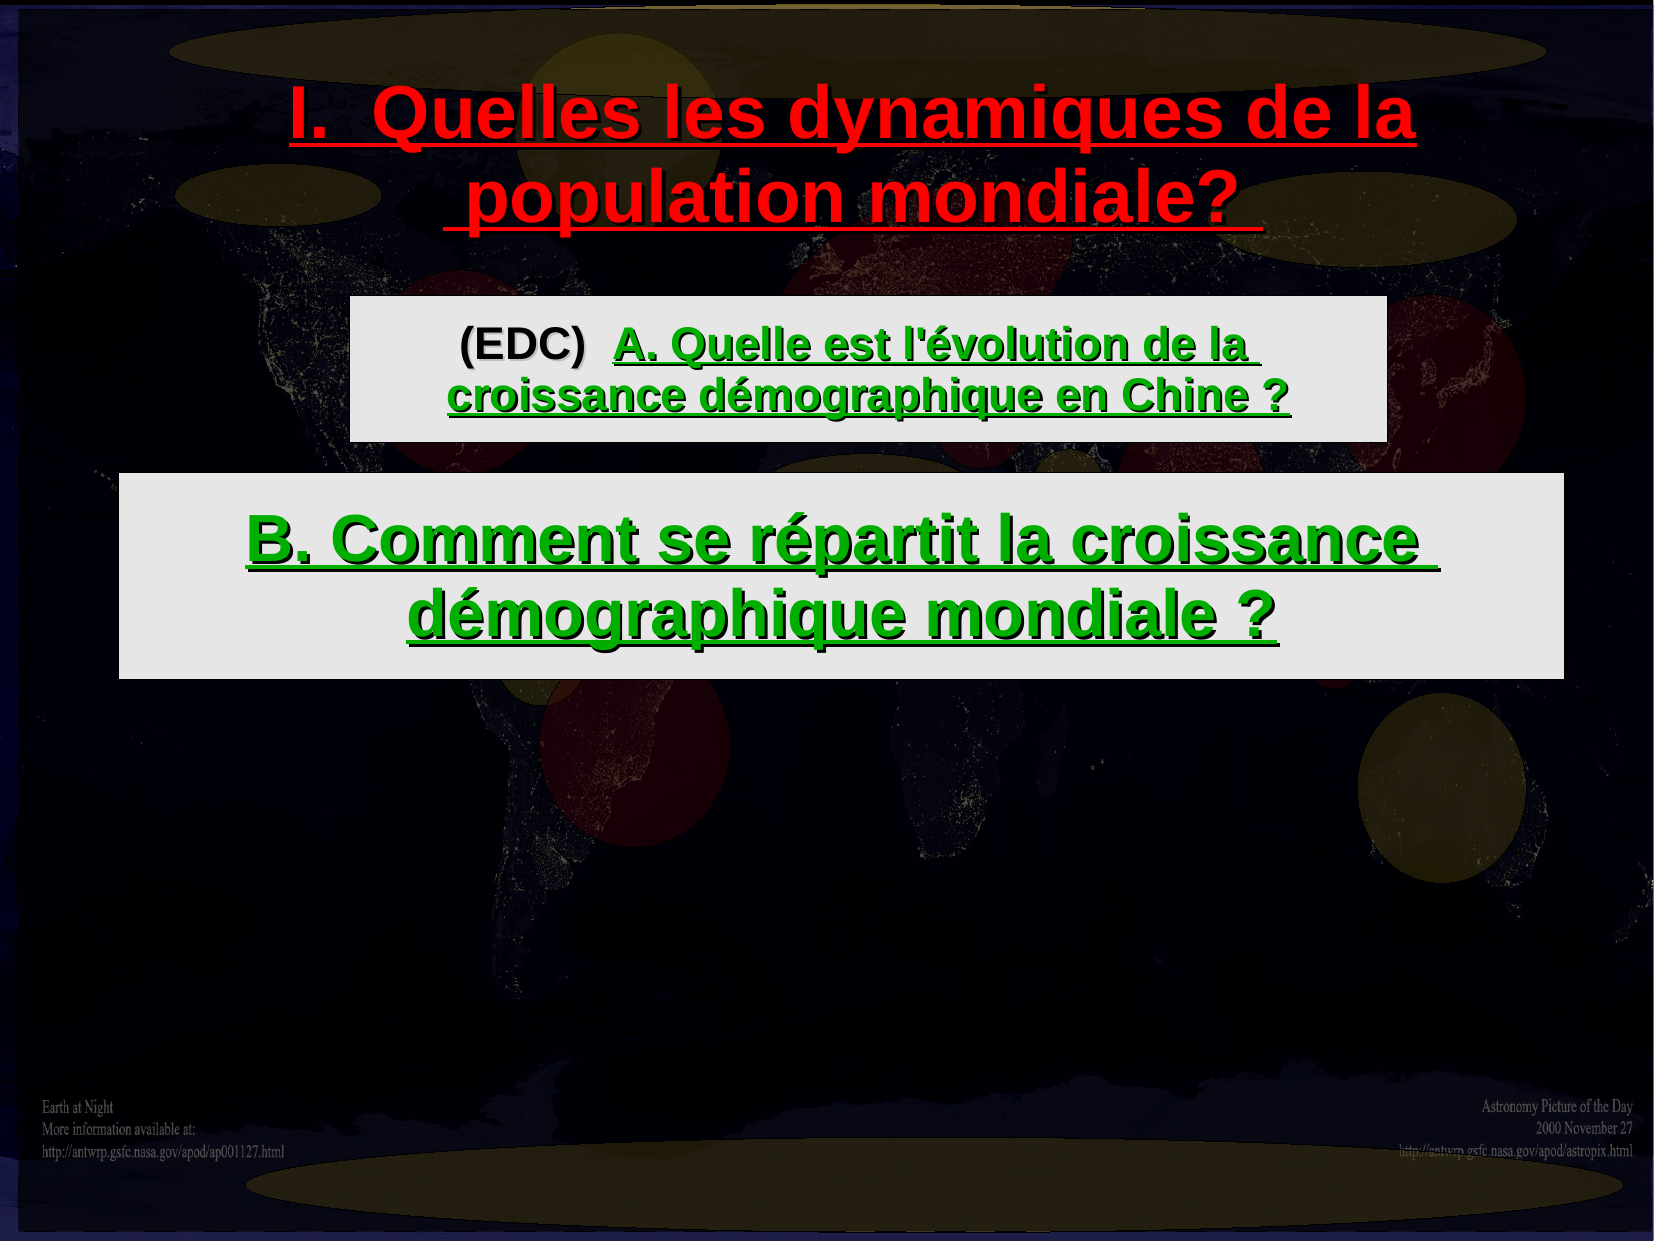

I. Quelles les dynamiques de la
 population mondiale?
 (EDC) A. Quelle est l'évolution de la
croissance démographique en Chine ?
B. Comment se répartit la croissance
démographique mondiale ?